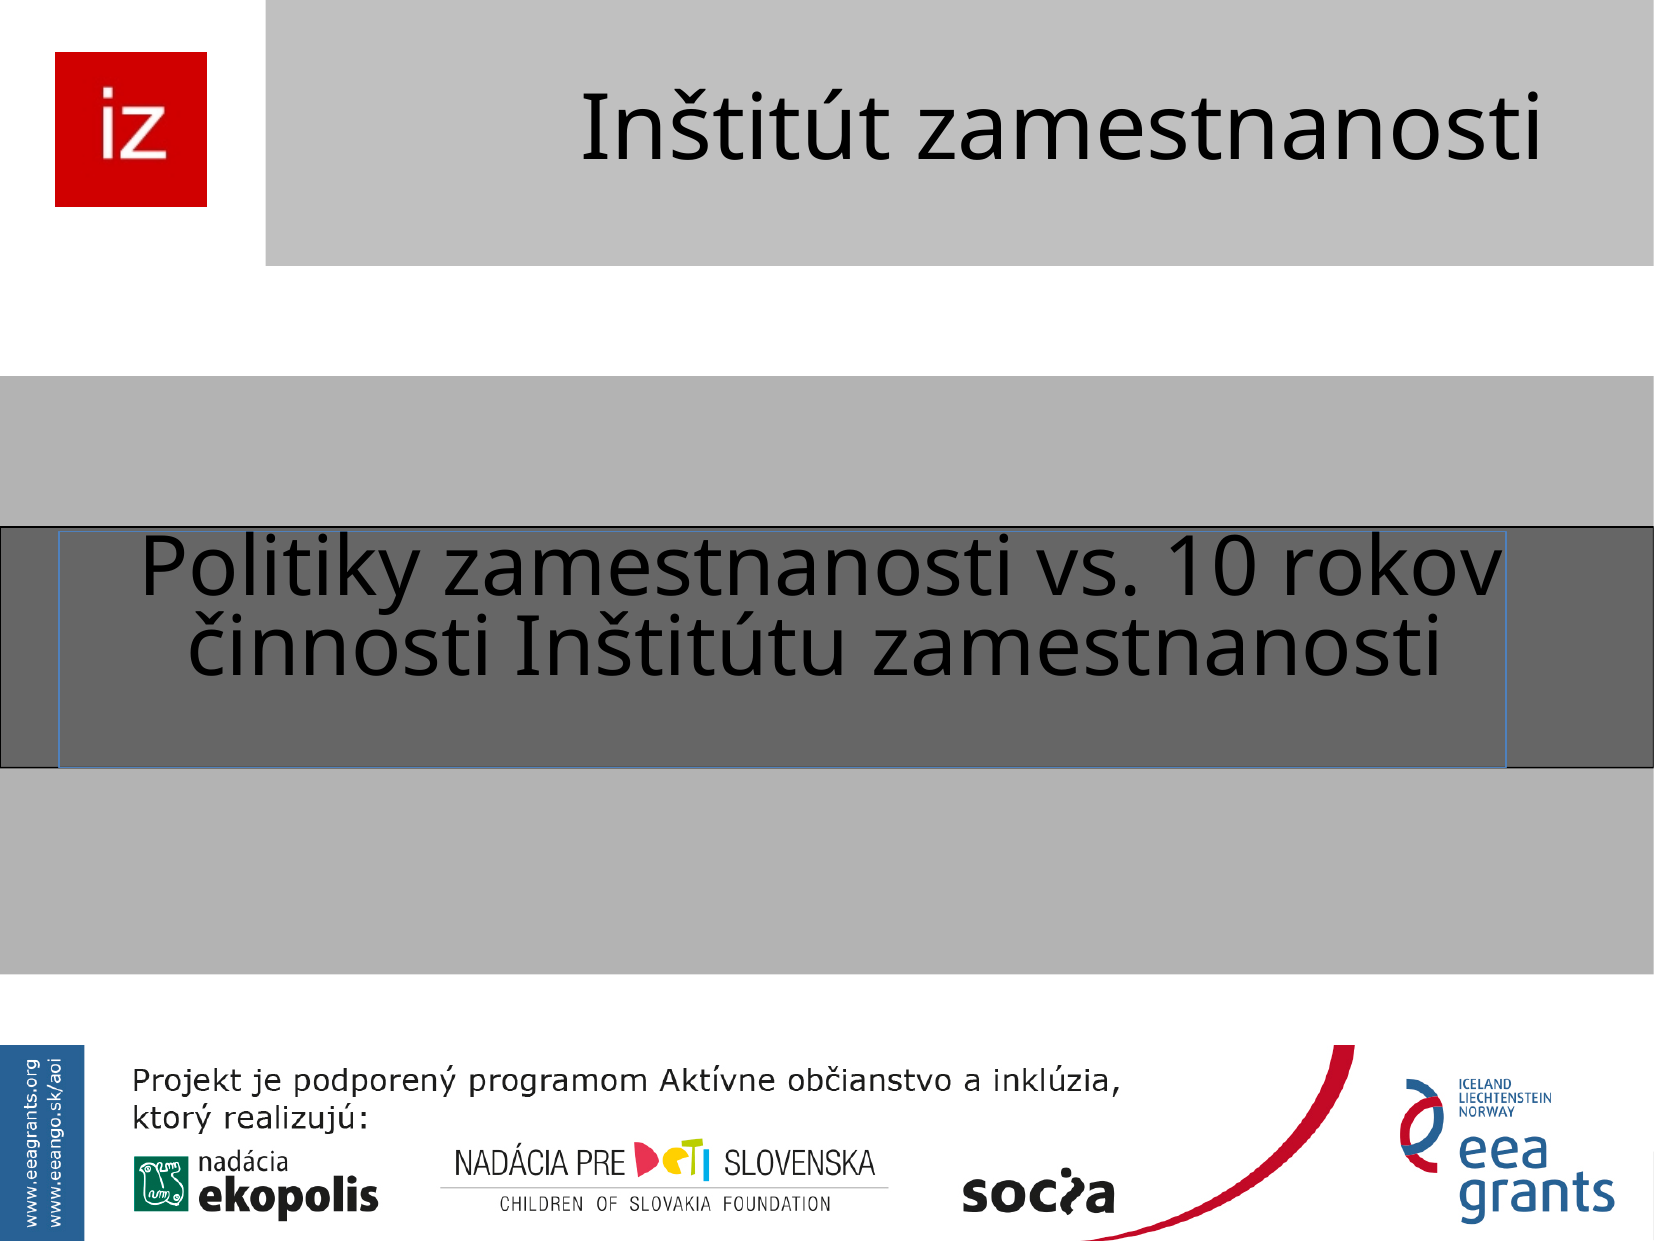

# Inštitút zamestnanosti
10 rokov
Politiky zamestnanosti vs. 10 rokov činnosti Inštitútu zamestnanosti